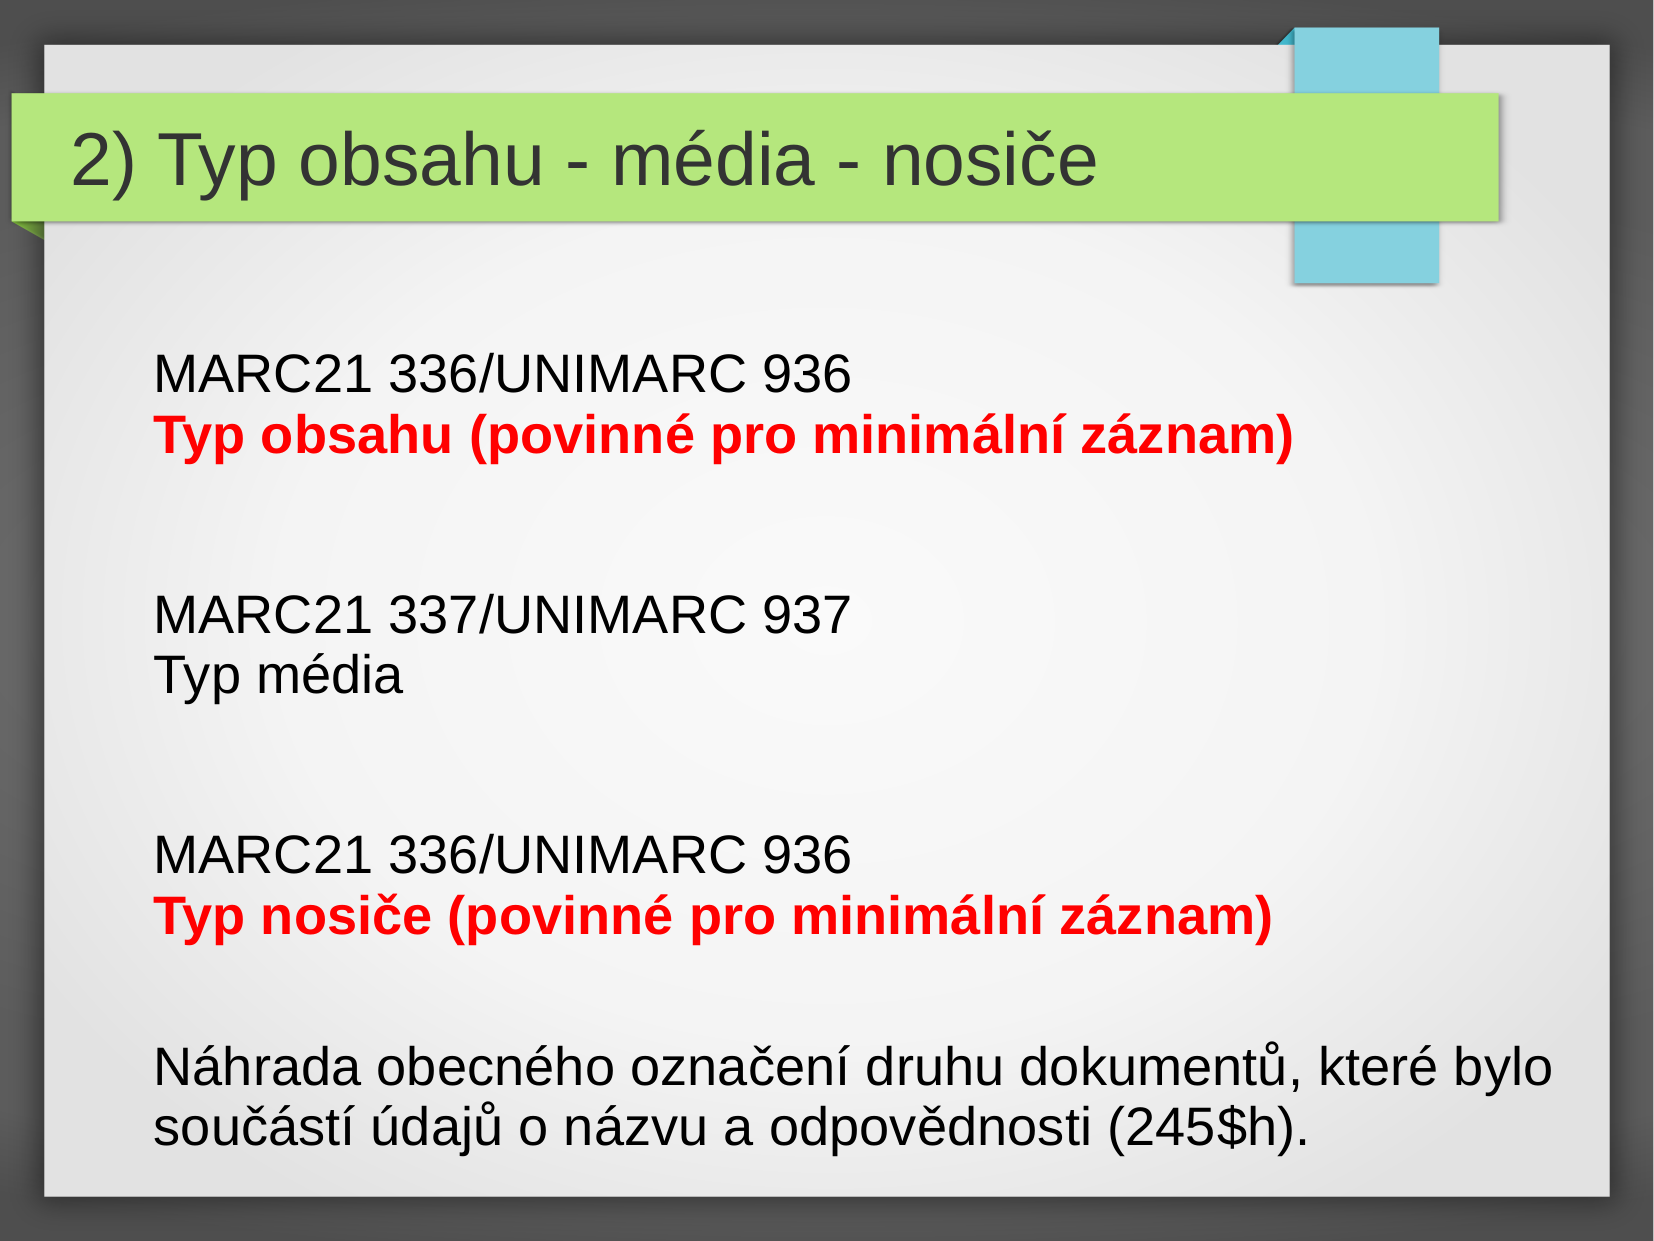

# 2) Typ obsahu - média - nosiče
MARC21 336/UNIMARC 936
Typ obsahu (povinné pro minimální záznam)
MARC21 337/UNIMARC 937
Typ média
MARC21 336/UNIMARC 936
Typ nosiče (povinné pro minimální záznam)
Náhrada obecného označení druhu dokumentů, které bylo součástí údajů o názvu a odpovědnosti (245$h).